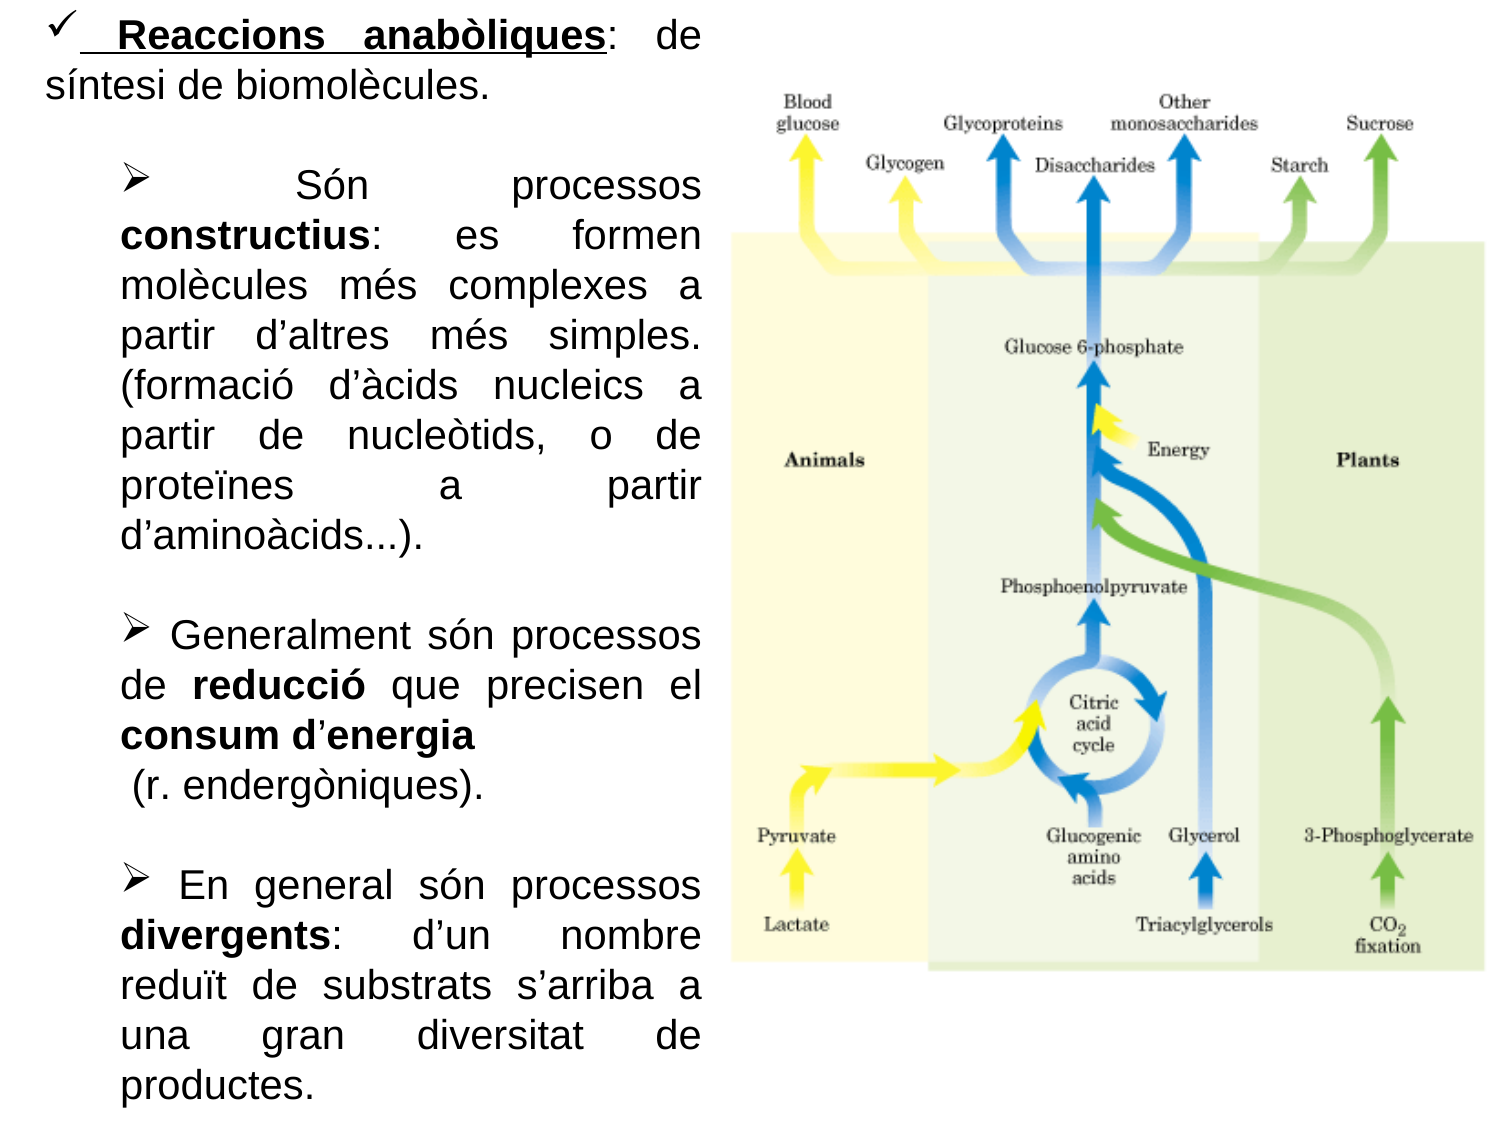

Reaccions anabòliques: de síntesi de biomolècules.
 Són processos constructius: es formen molècules més complexes a partir d’altres més simples. (formació d’àcids nucleics a partir de nucleòtids, o de proteïnes a partir d’aminoàcids...).
 Generalment són processos de reducció que precisen el consum d’energia
 (r. endergòniques).
 En general són processos divergents: d’un nombre reduït de substrats s’arriba a una gran diversitat de productes.